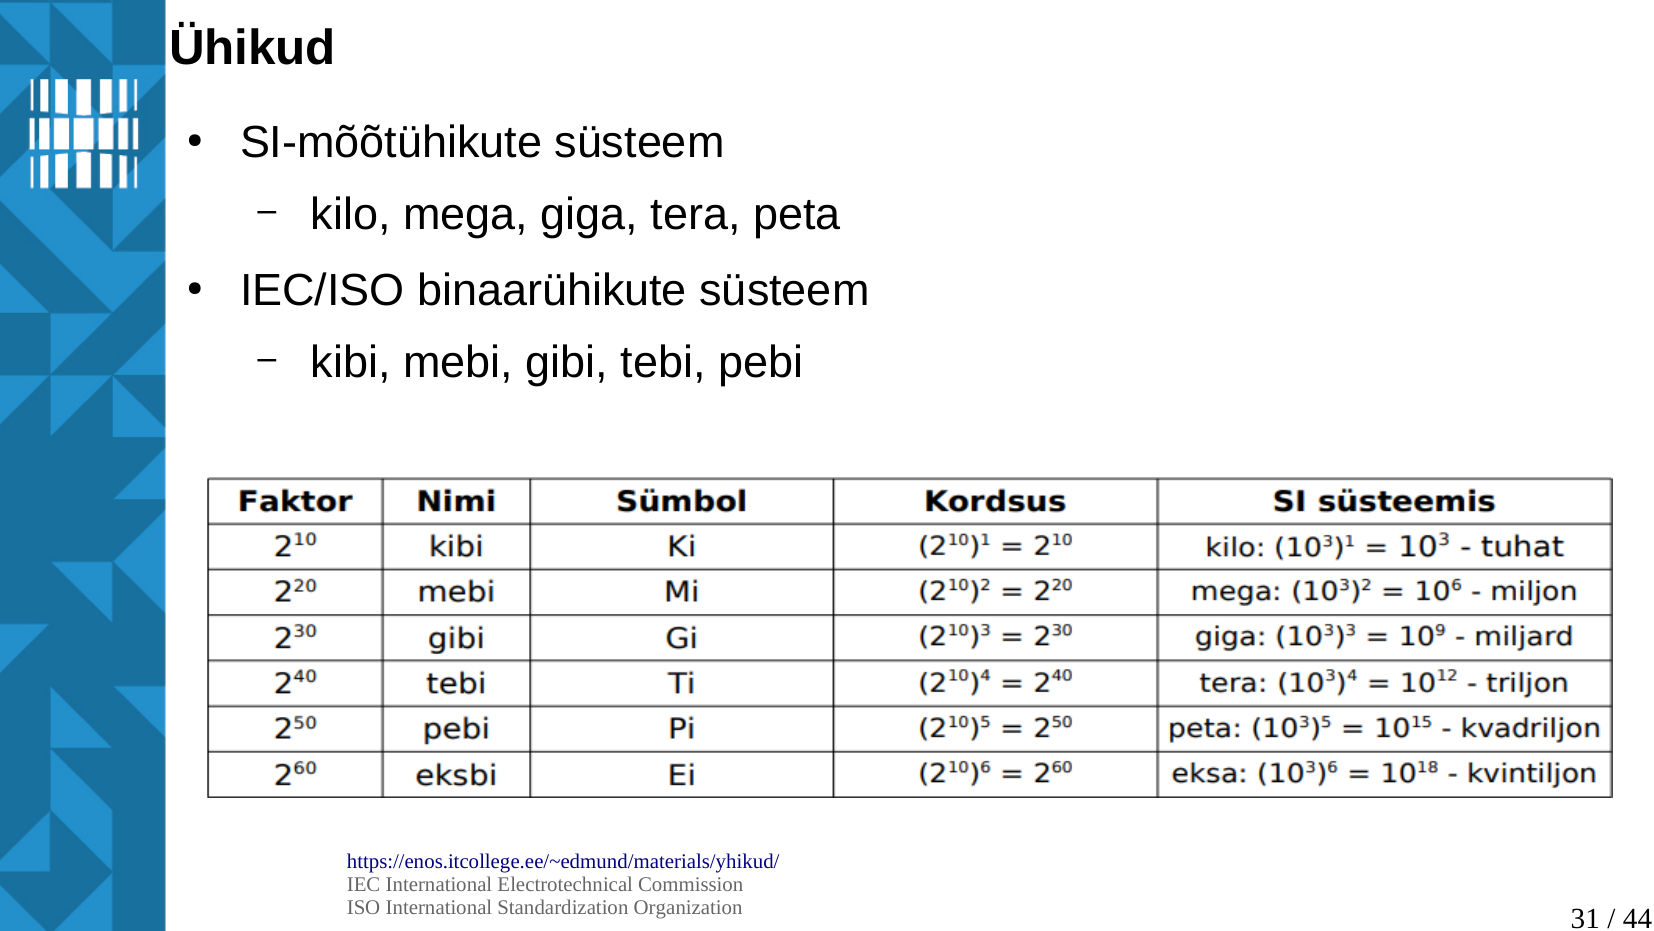

# Ühikud
SI-mõõtühikute süsteem
kilo, mega, giga, tera, peta
IEC/ISO binaarühikute süsteem
kibi, mebi, gibi, tebi, pebi
https://enos.itcollege.ee/~edmund/materials/yhikud/
IEC International Electrotechnical Commission
ISO International Standardization Organization
31